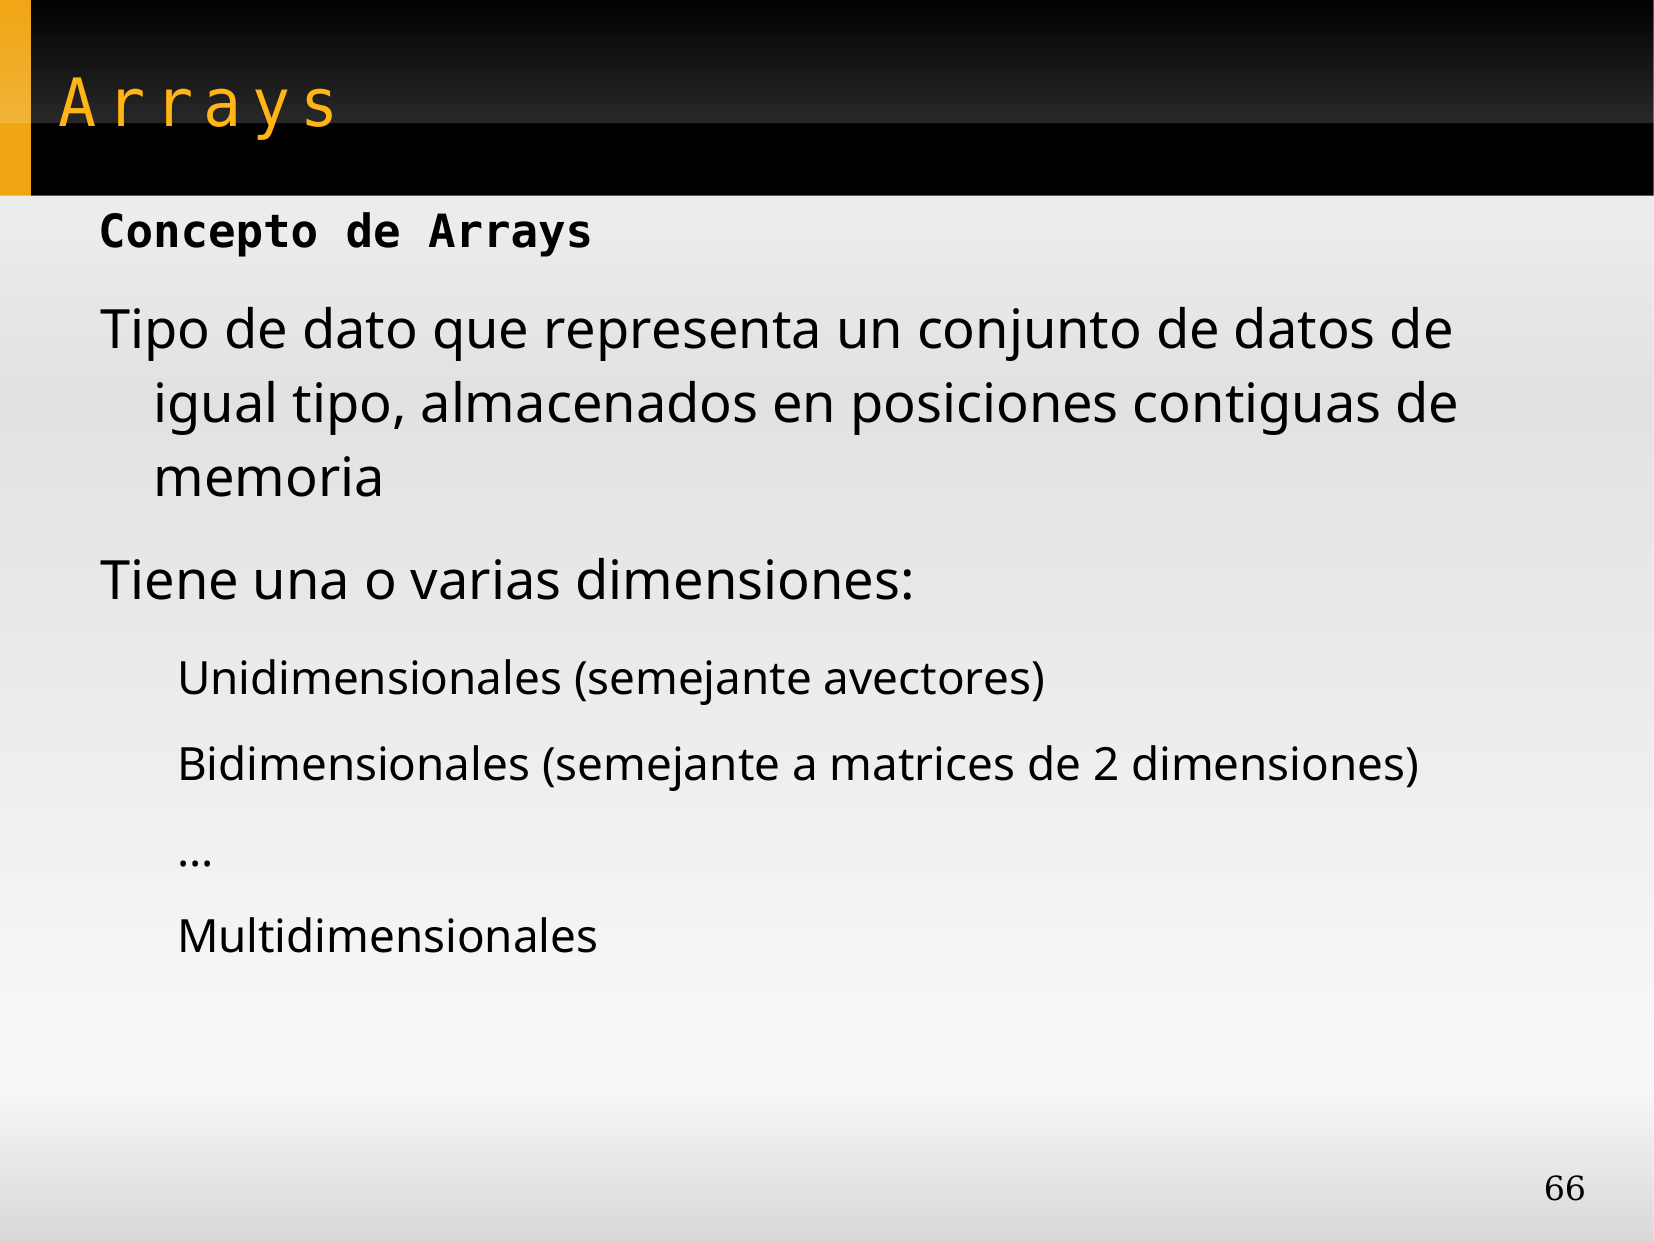

# Arrays
Concepto de Arrays
Tipo de dato que representa un conjunto de datos de igual tipo, almacenados en posiciones contiguas de memoria
Tiene una o varias dimensiones:
Unidimensionales (semejante avectores)
Bidimensionales (semejante a matrices de 2 dimensiones)
...
Multidimensionales
66